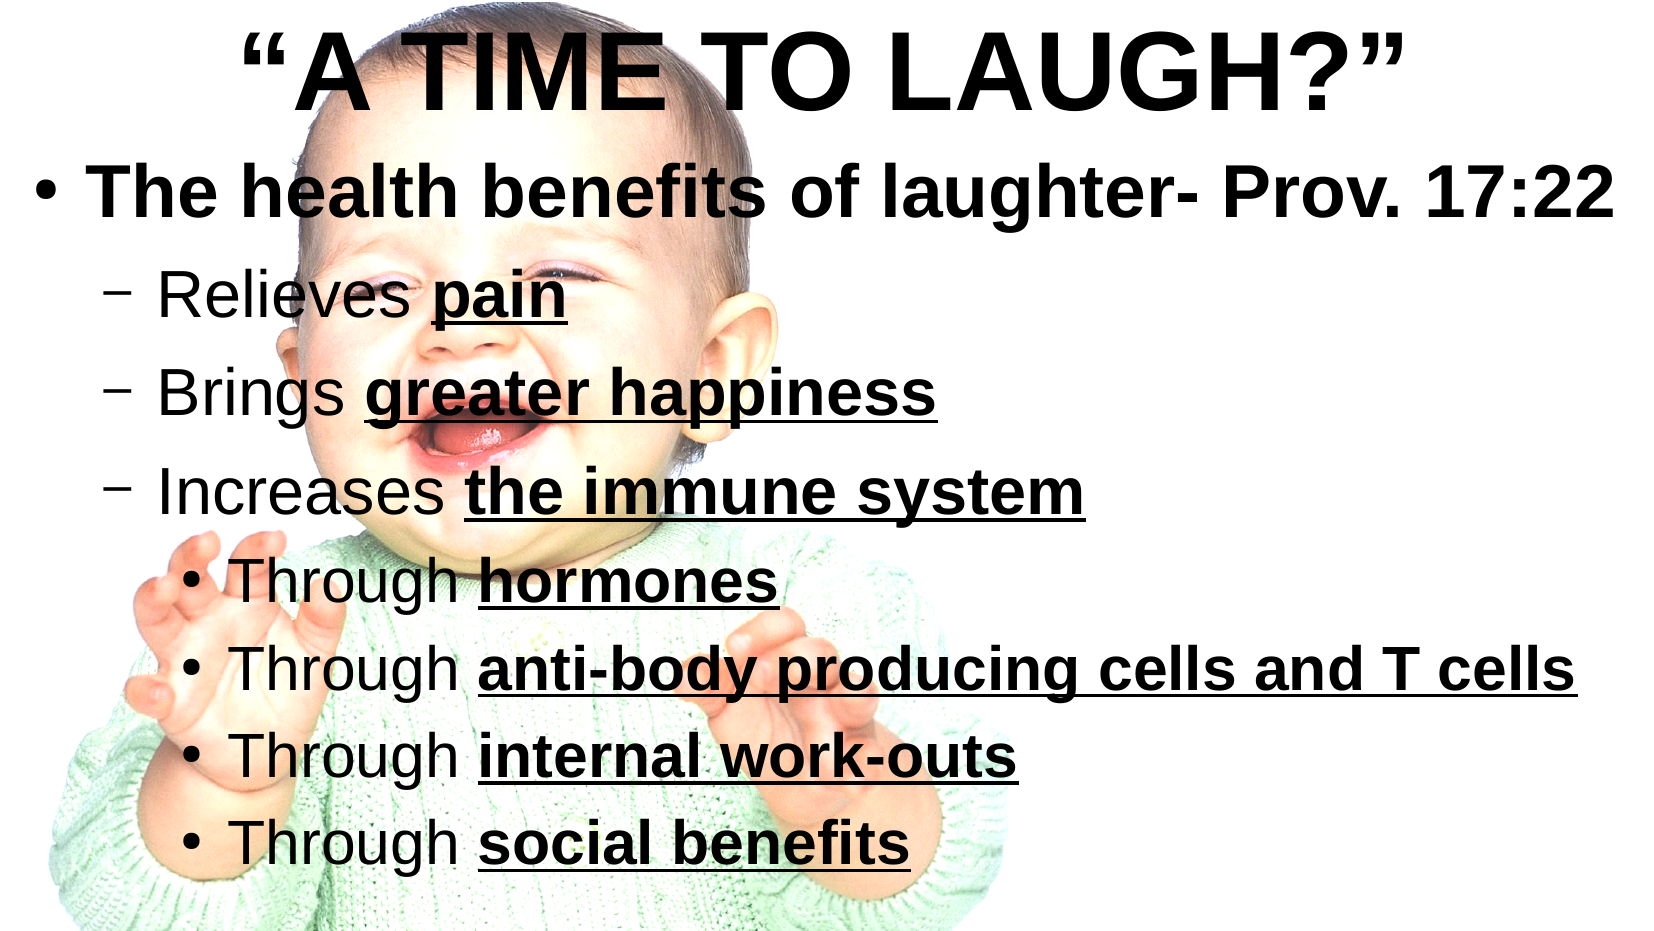

# “A TIME TO LAUGH?”
The health benefits of laughter- Prov. 17:22
Relieves pain
Brings greater happiness
Increases the immune system
Through hormones
Through anti-body producing cells and T cells
Through internal work-outs
Through social benefits